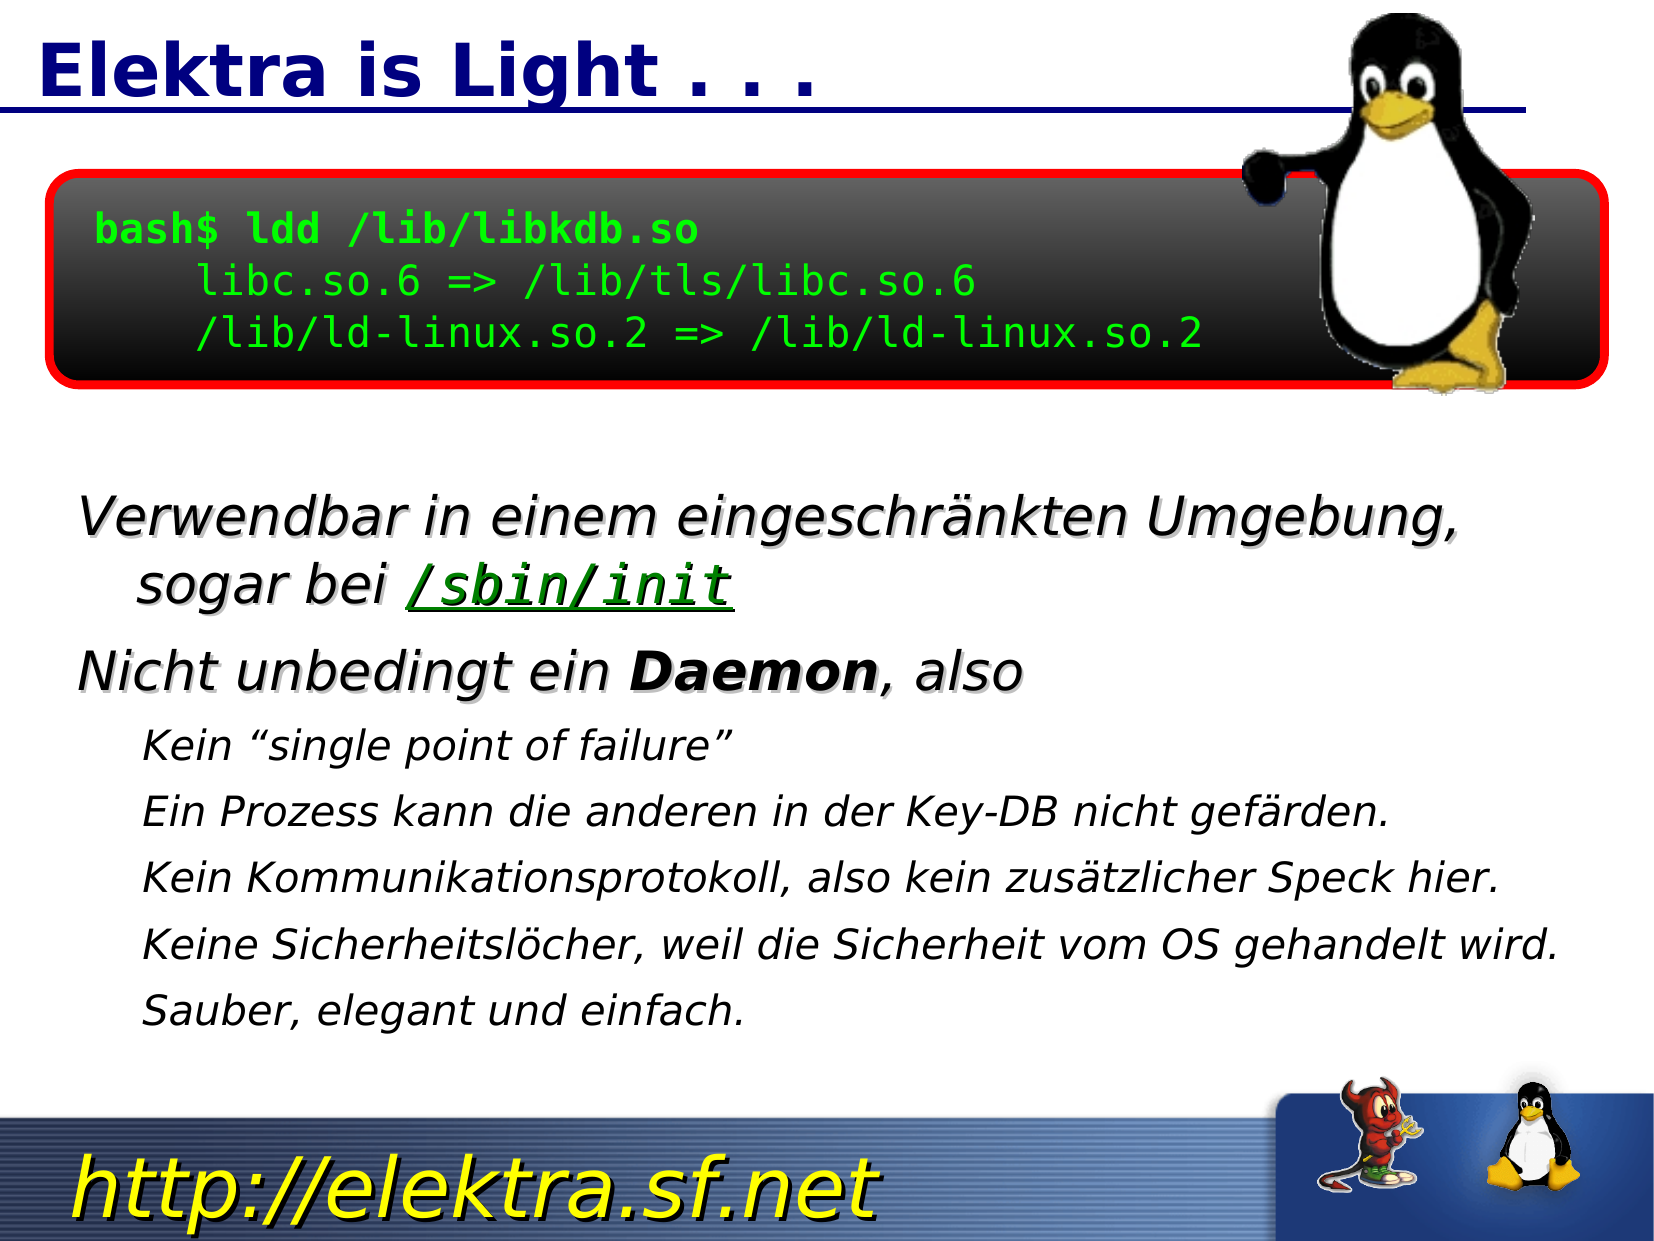

Elektra is Light . . .
bash$ ldd /lib/libkdb.so
 libc.so.6 => /lib/tls/libc.so.6
 /lib/ld-linux.so.2 => /lib/ld-linux.so.2
# Verwendbar in einem eingeschränkten Umgebung, sogar bei /sbin/init
Nicht unbedingt ein Daemon, also
Kein “single point of failure”
Ein Prozess kann die anderen in der Key-DB nicht gefärden.
Kein Kommunikationsprotokoll, also kein zusätzlicher Speck hier.
Keine Sicherheitslöcher, weil die Sicherheit vom OS gehandelt wird.
Sauber, elegant und einfach.